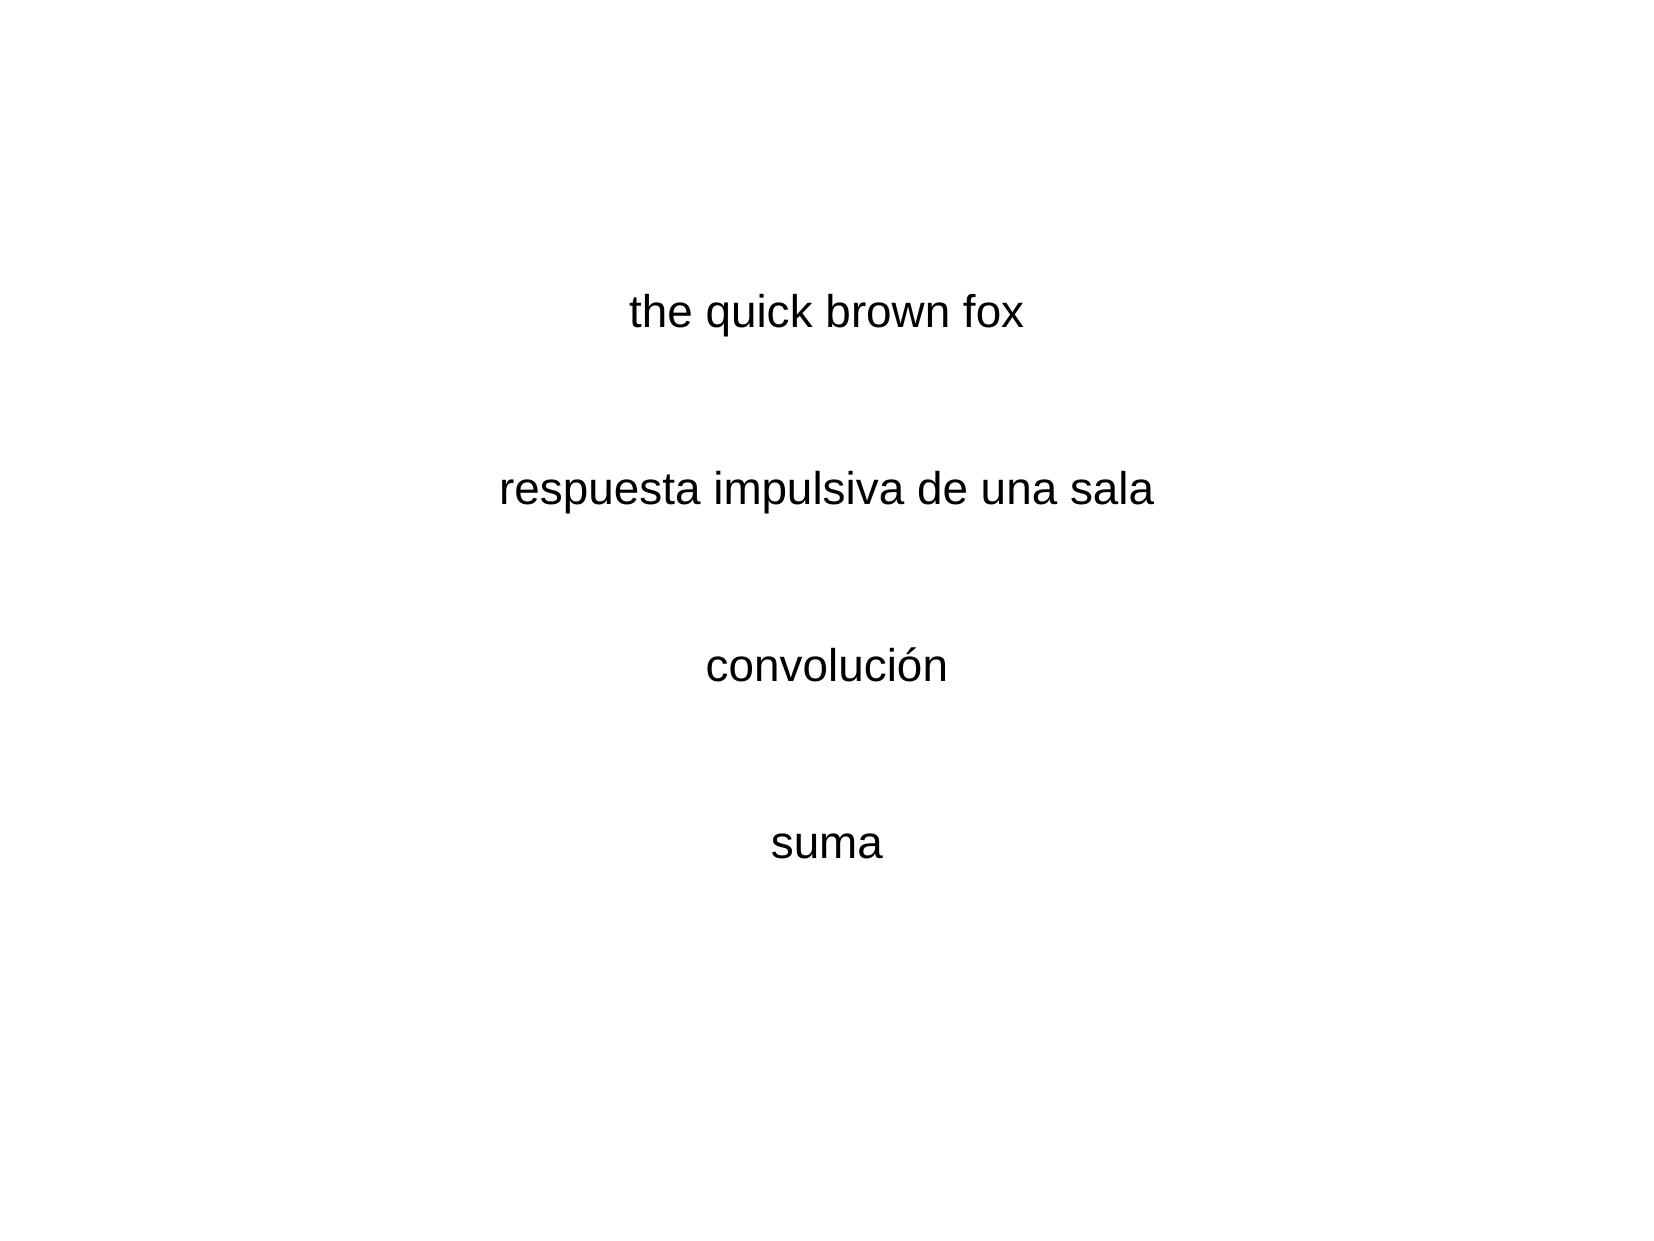

# the quick brown fox
respuesta impulsiva de una sala
convolución
suma